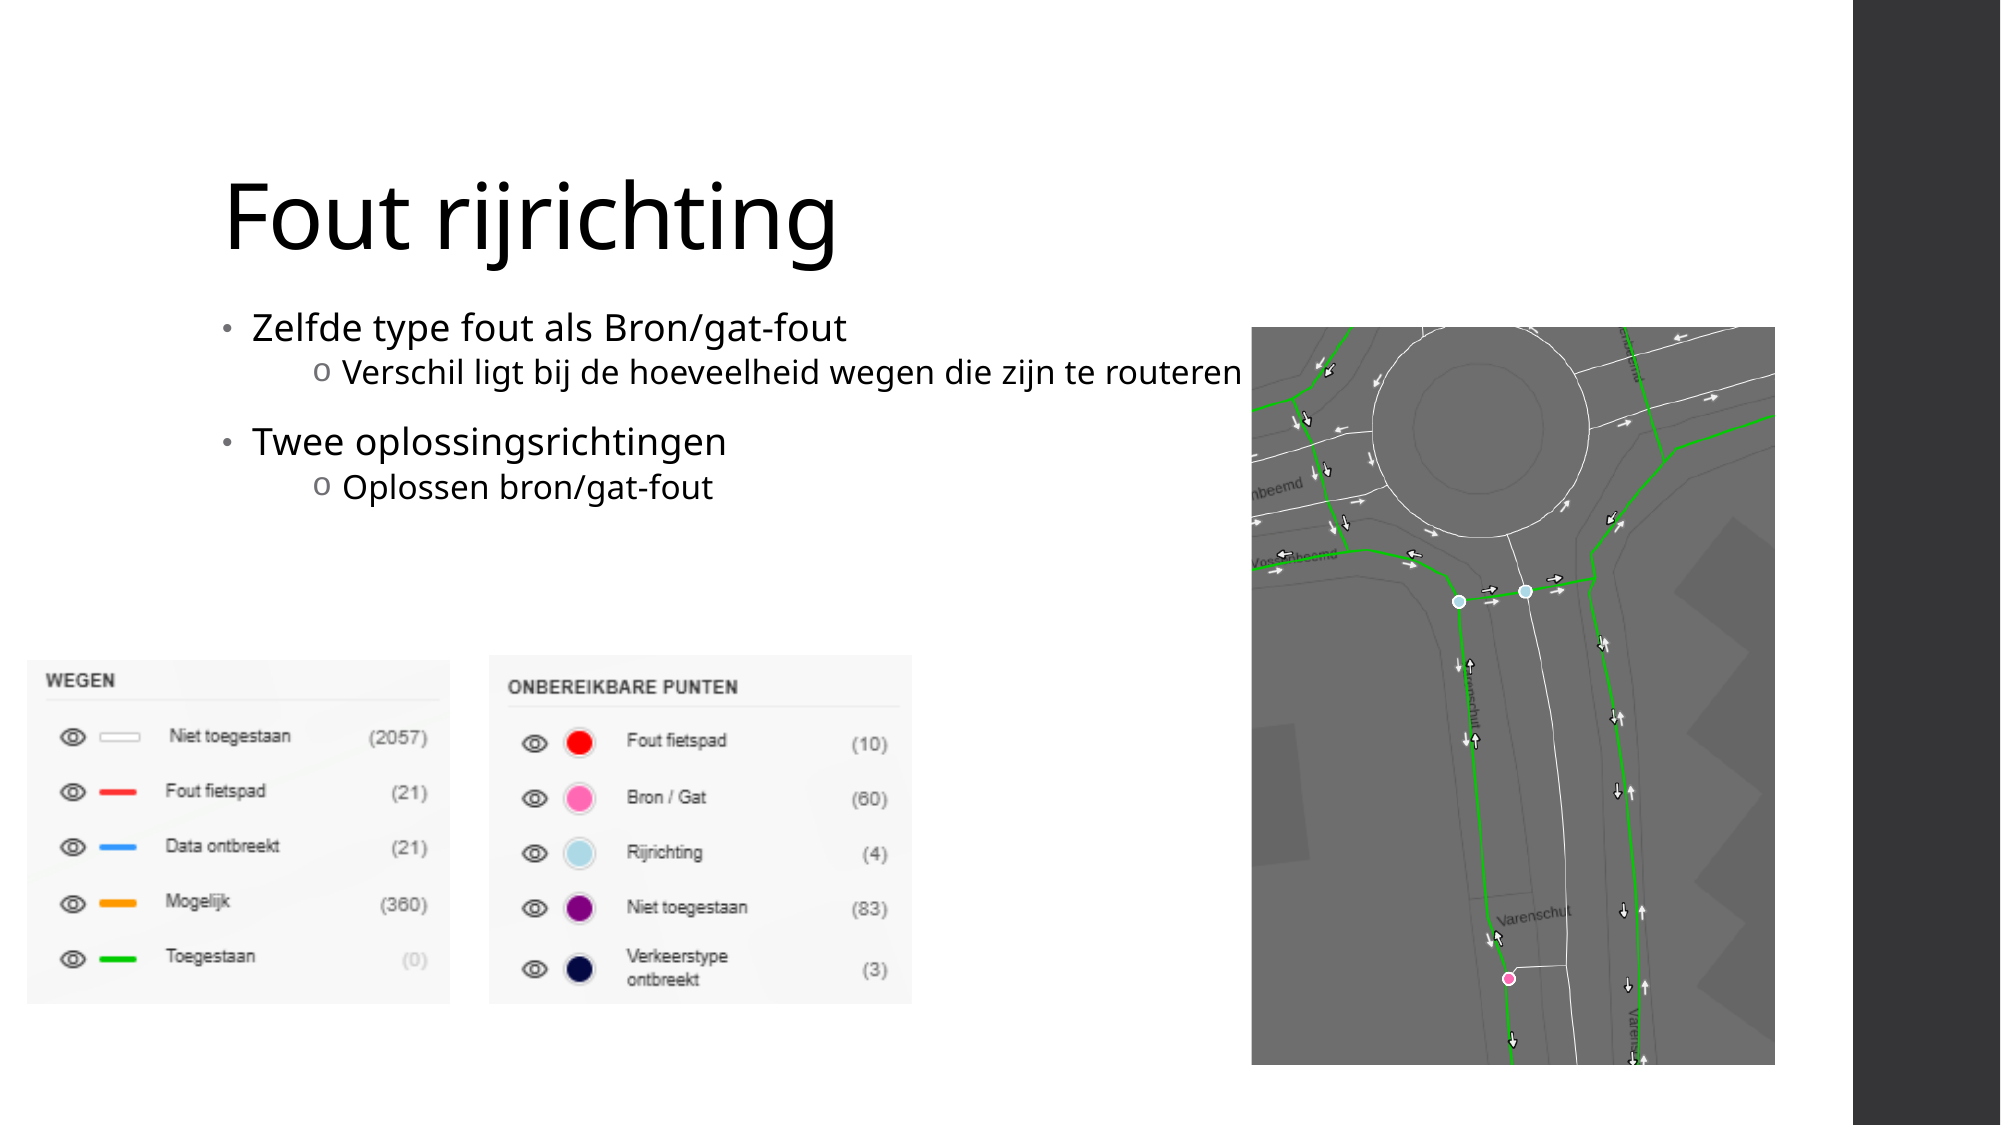

# Fout rijrichting
Zelfde type fout als Bron/gat-fout
Verschil ligt bij de hoeveelheid wegen die zijn te routeren
Twee oplossingsrichtingen
Oplossen bron/gat-fout